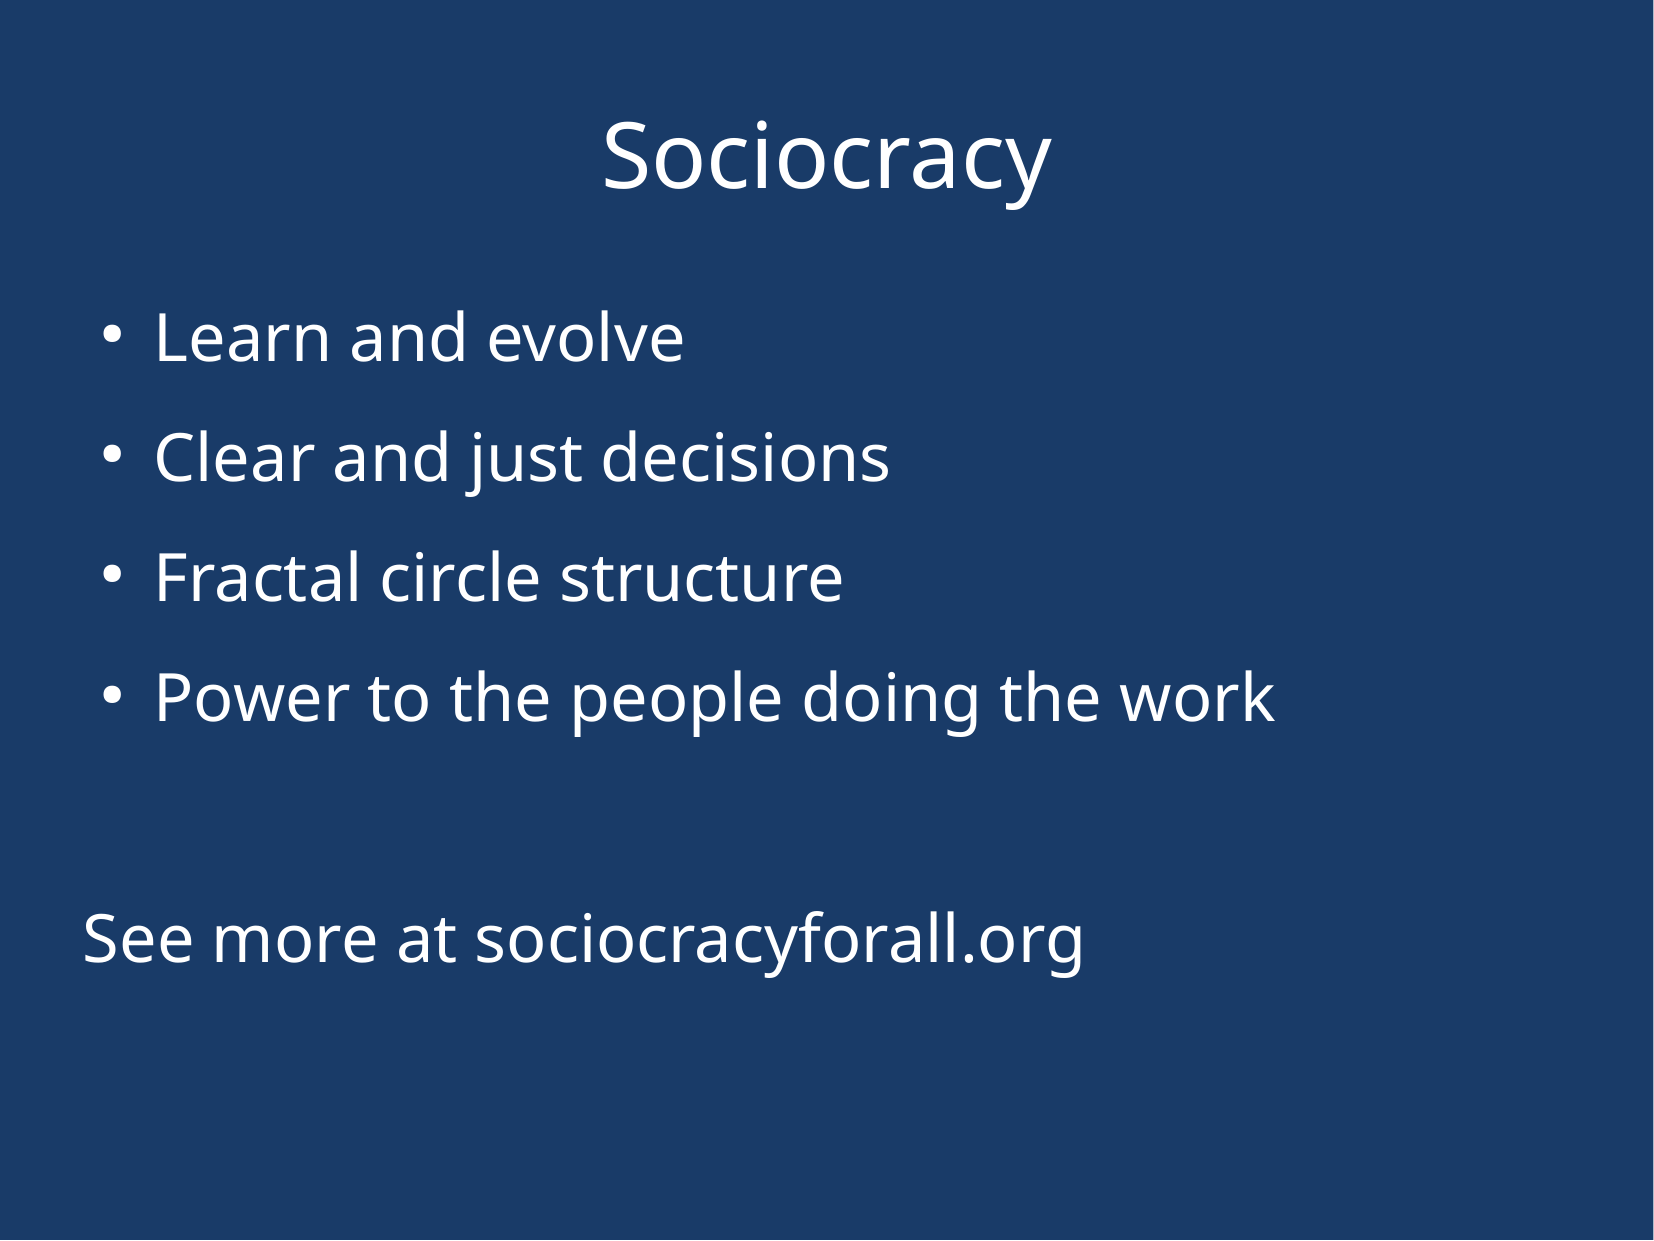

# Sociocracy
Learn and evolve
Clear and just decisions
Fractal circle structure
Power to the people doing the work
See more at sociocracyforall.org